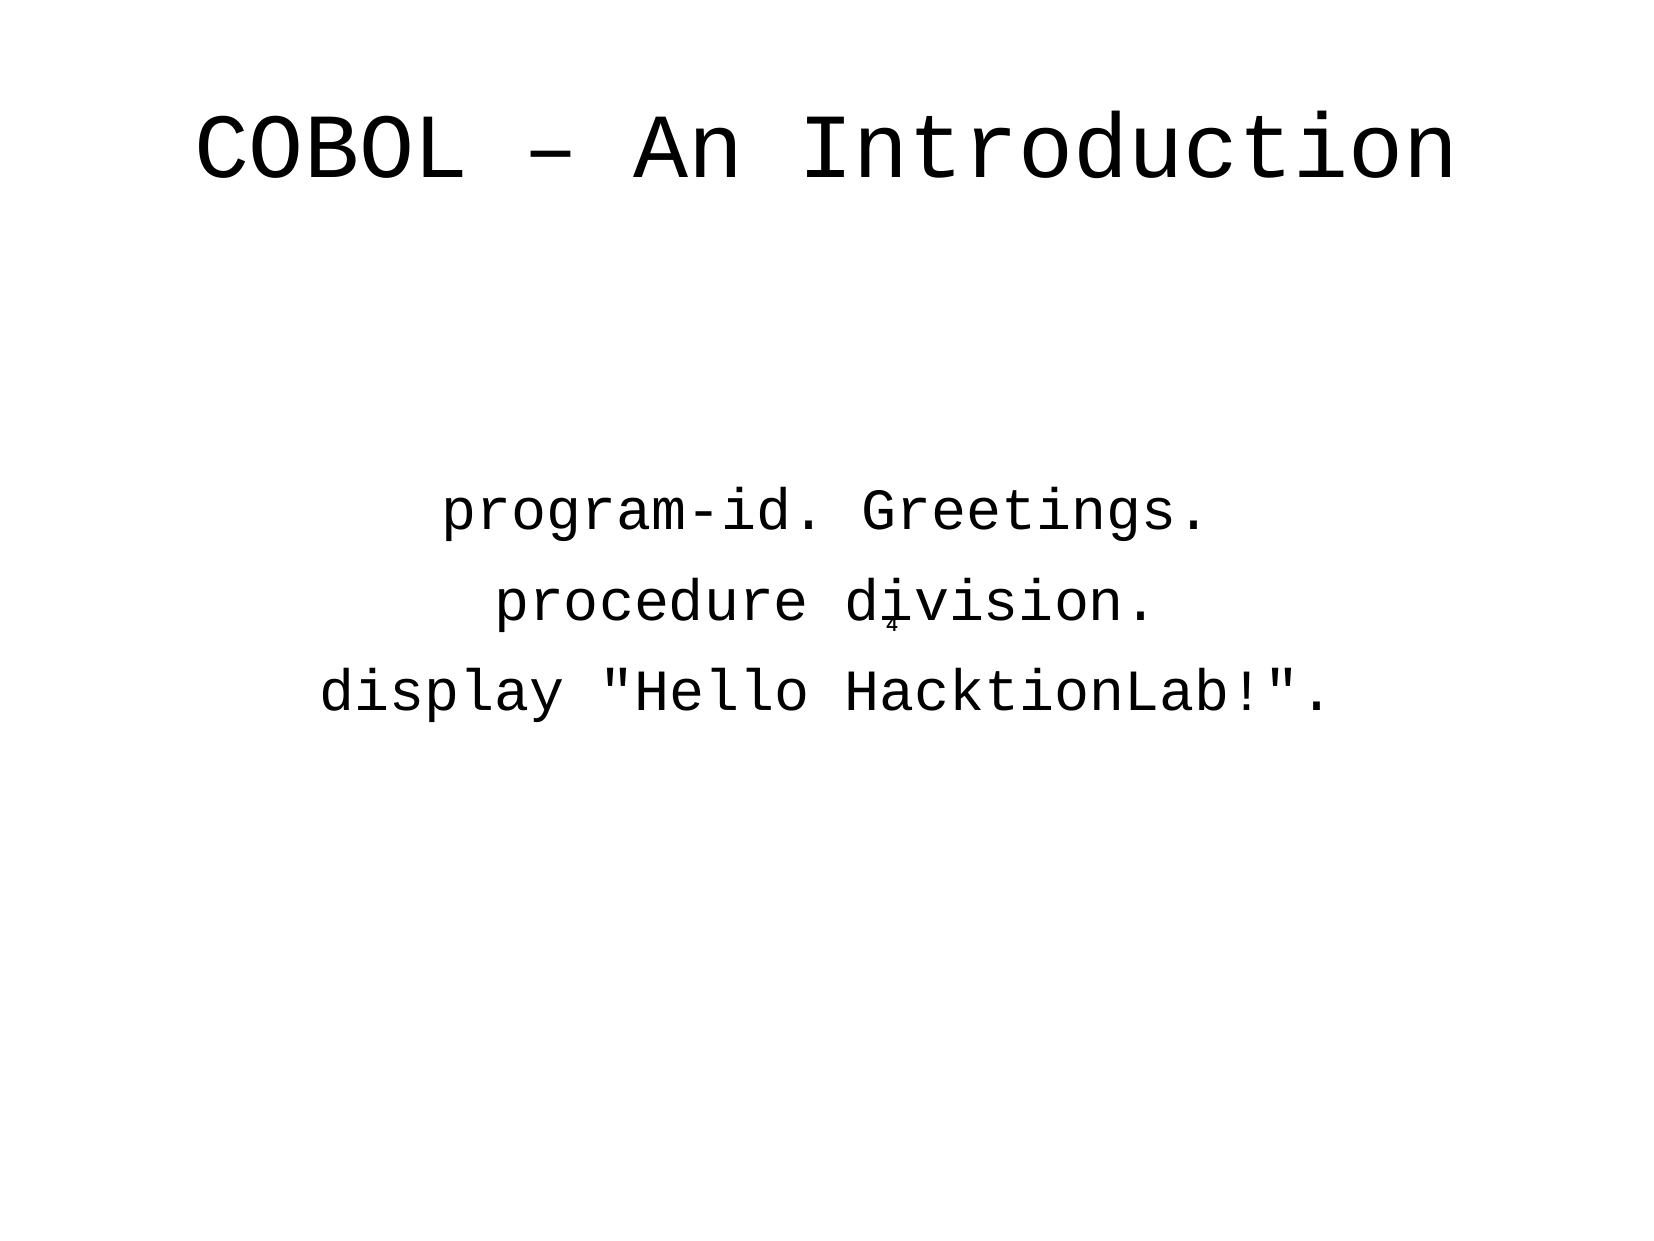

# COBOL – An Introduction
program-id. Greetings.
procedure division.
display "Hello HacktionLab!".